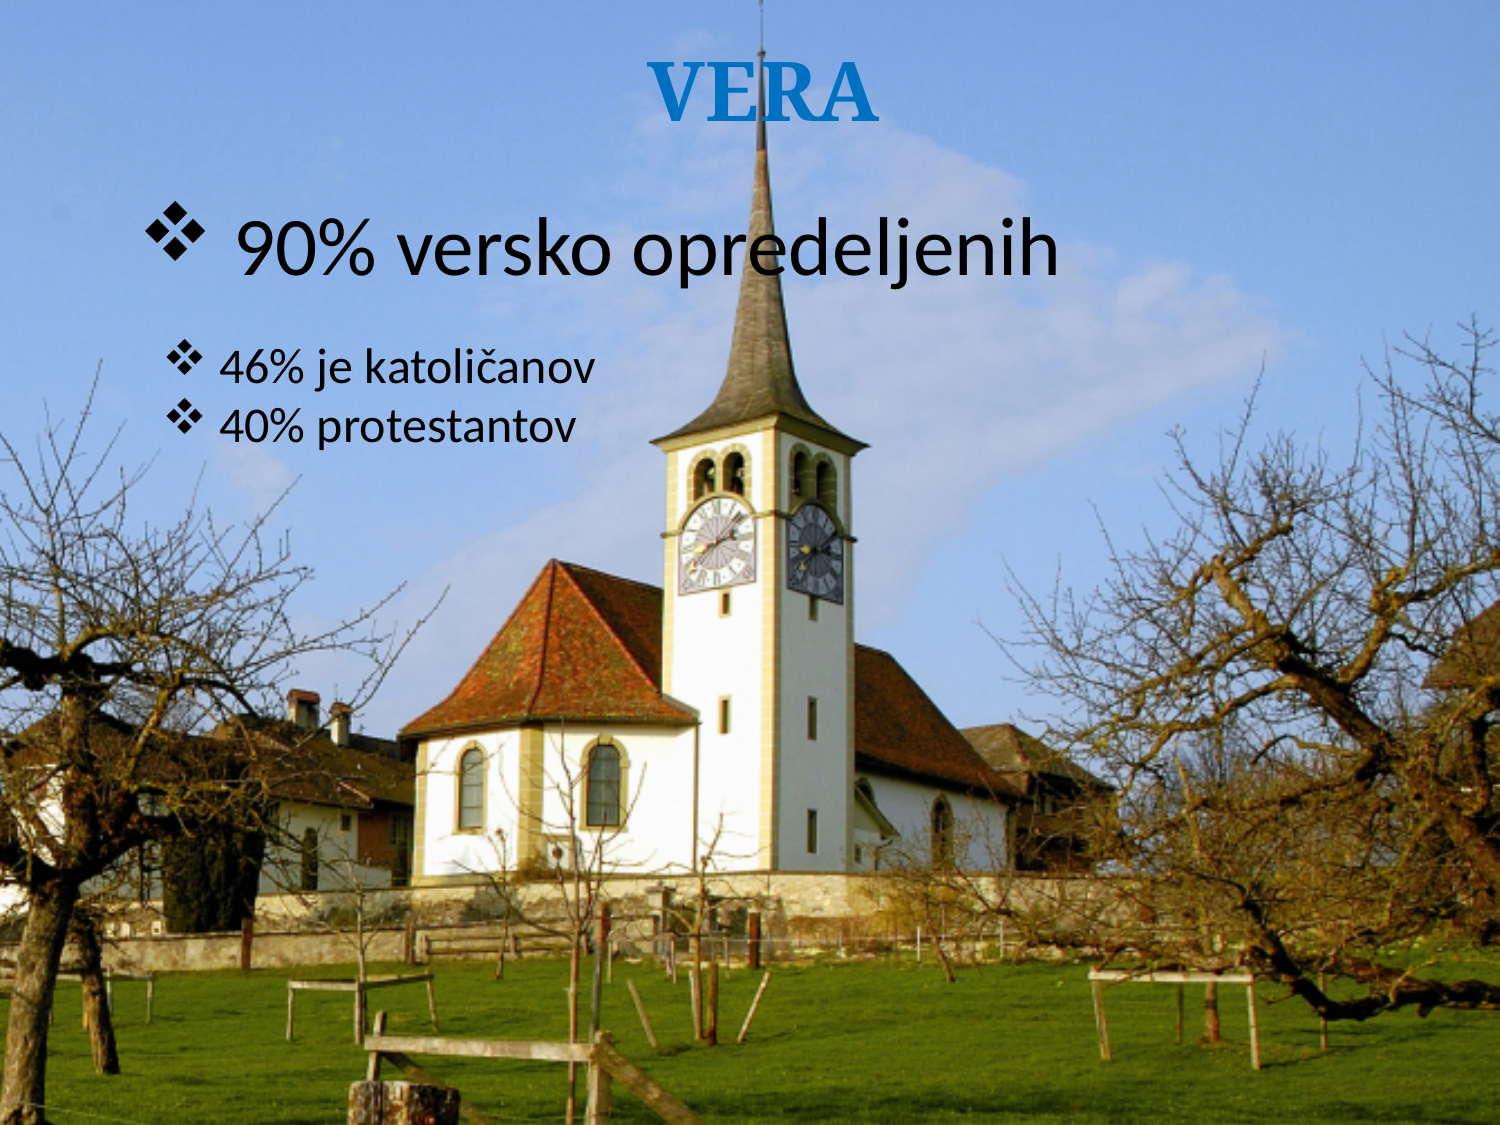

vera
VERA
# 90% versko opredeljenih
46% katoličanov
40% protestanov
 90% versko opredeljenih
 46% je katoličanov
 40% protestantov